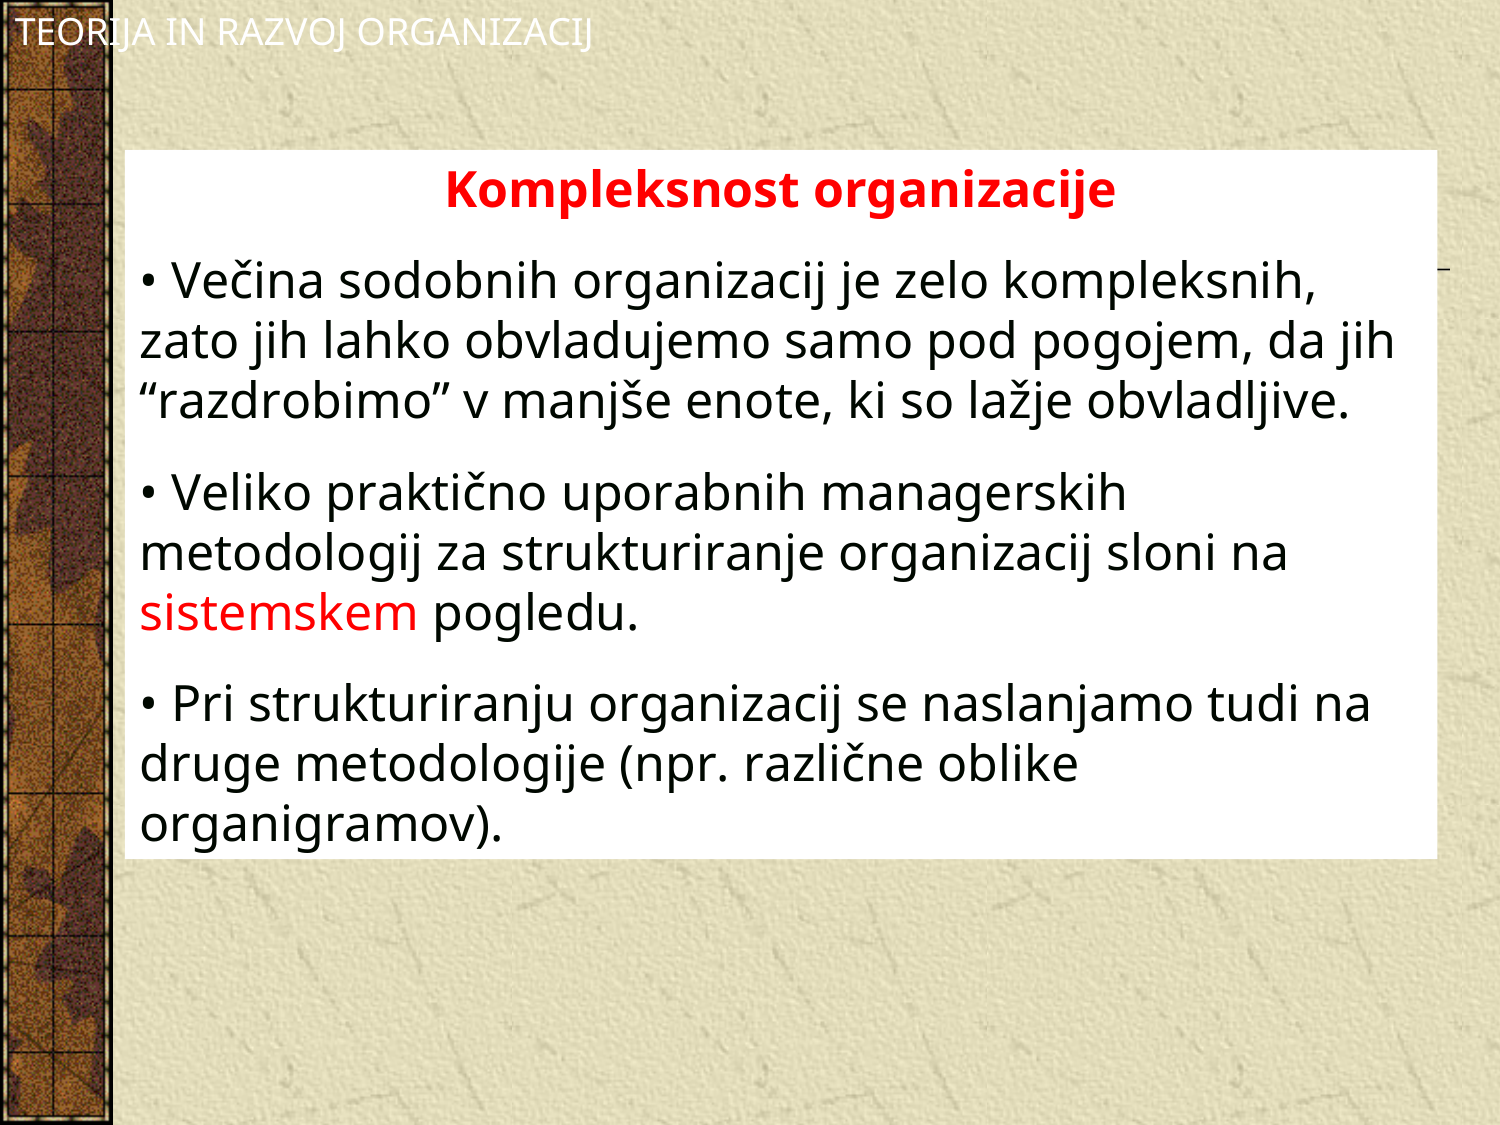

TEORIJA IN RAZVOJ ORGANIZACIJ
Kompleksnost organizacije
• Večina sodobnih organizacij je zelo kompleksnih, zato jih lahko obvladujemo samo pod pogojem, da jih “razdrobimo” v manjše enote, ki so lažje obvladljive.
• Veliko praktično uporabnih managerskih metodologij za strukturiranje organizacij sloni na sistemskem pogledu.
• Pri strukturiranju organizacij se naslanjamo tudi na druge metodologije (npr. različne oblike organigramov).